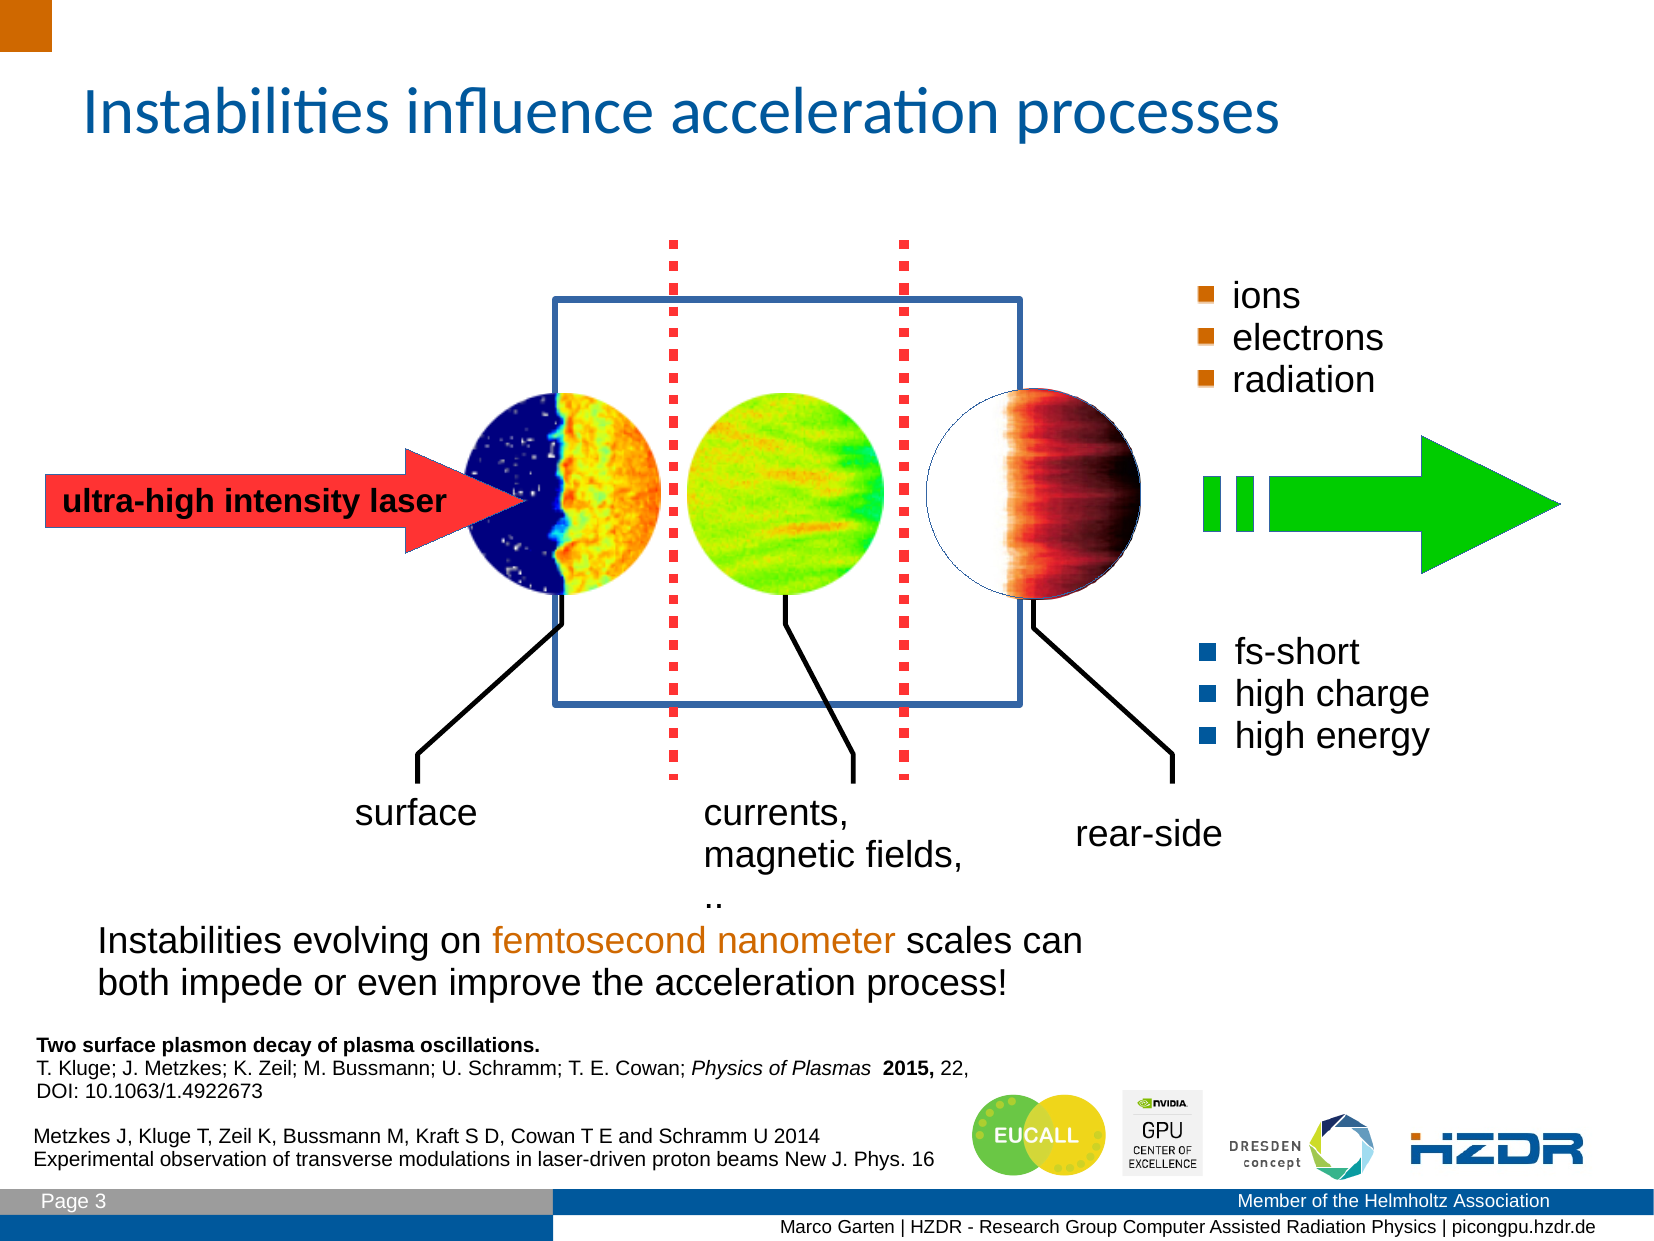

# Instabilities influence acceleration processes
ions
electrons
radiation
ultra-high intensity laser
fs-short
high charge
high energy
surface
currents,
magnetic fields,
..
rear-side
Instabilities evolving on femtosecond nanometer scales can both impede or even improve the acceleration process!
Two surface plasmon decay of plasma oscillations.
T. Kluge; J. Metzkes; K. Zeil; M. Bussmann; U. Schramm; T. E. Cowan; Physics of Plasmas  2015, 22,
DOI: 10.1063/1.4922673
Metzkes J, Kluge T, Zeil K, Bussmann M, Kraft S D, Cowan T E and Schramm U 2014
Experimental observation of transverse modulations in laser-driven proton beams New J. Phys. 16